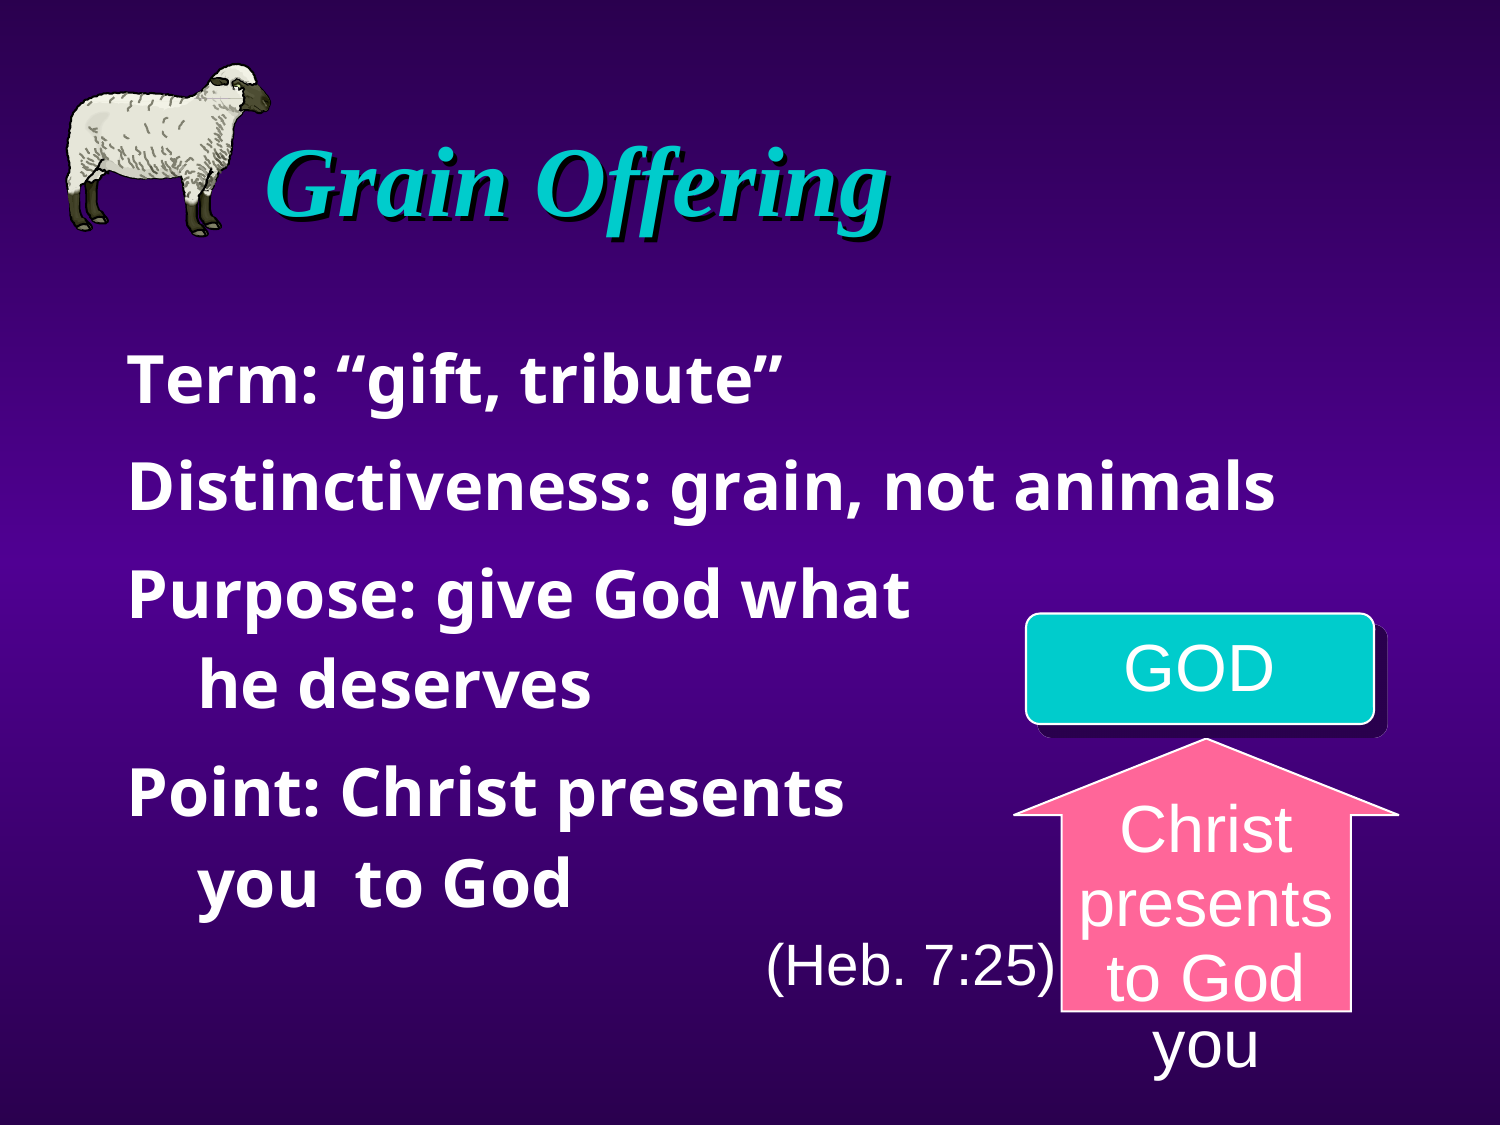

# Grain Offering
Term: “gift, tribute”
Distinctiveness: grain, not animals
Purpose: give God what
 he deserves
Point: Christ presents
 you to God
GOD
Christ
presents
to God
(Heb. 7:25)
you